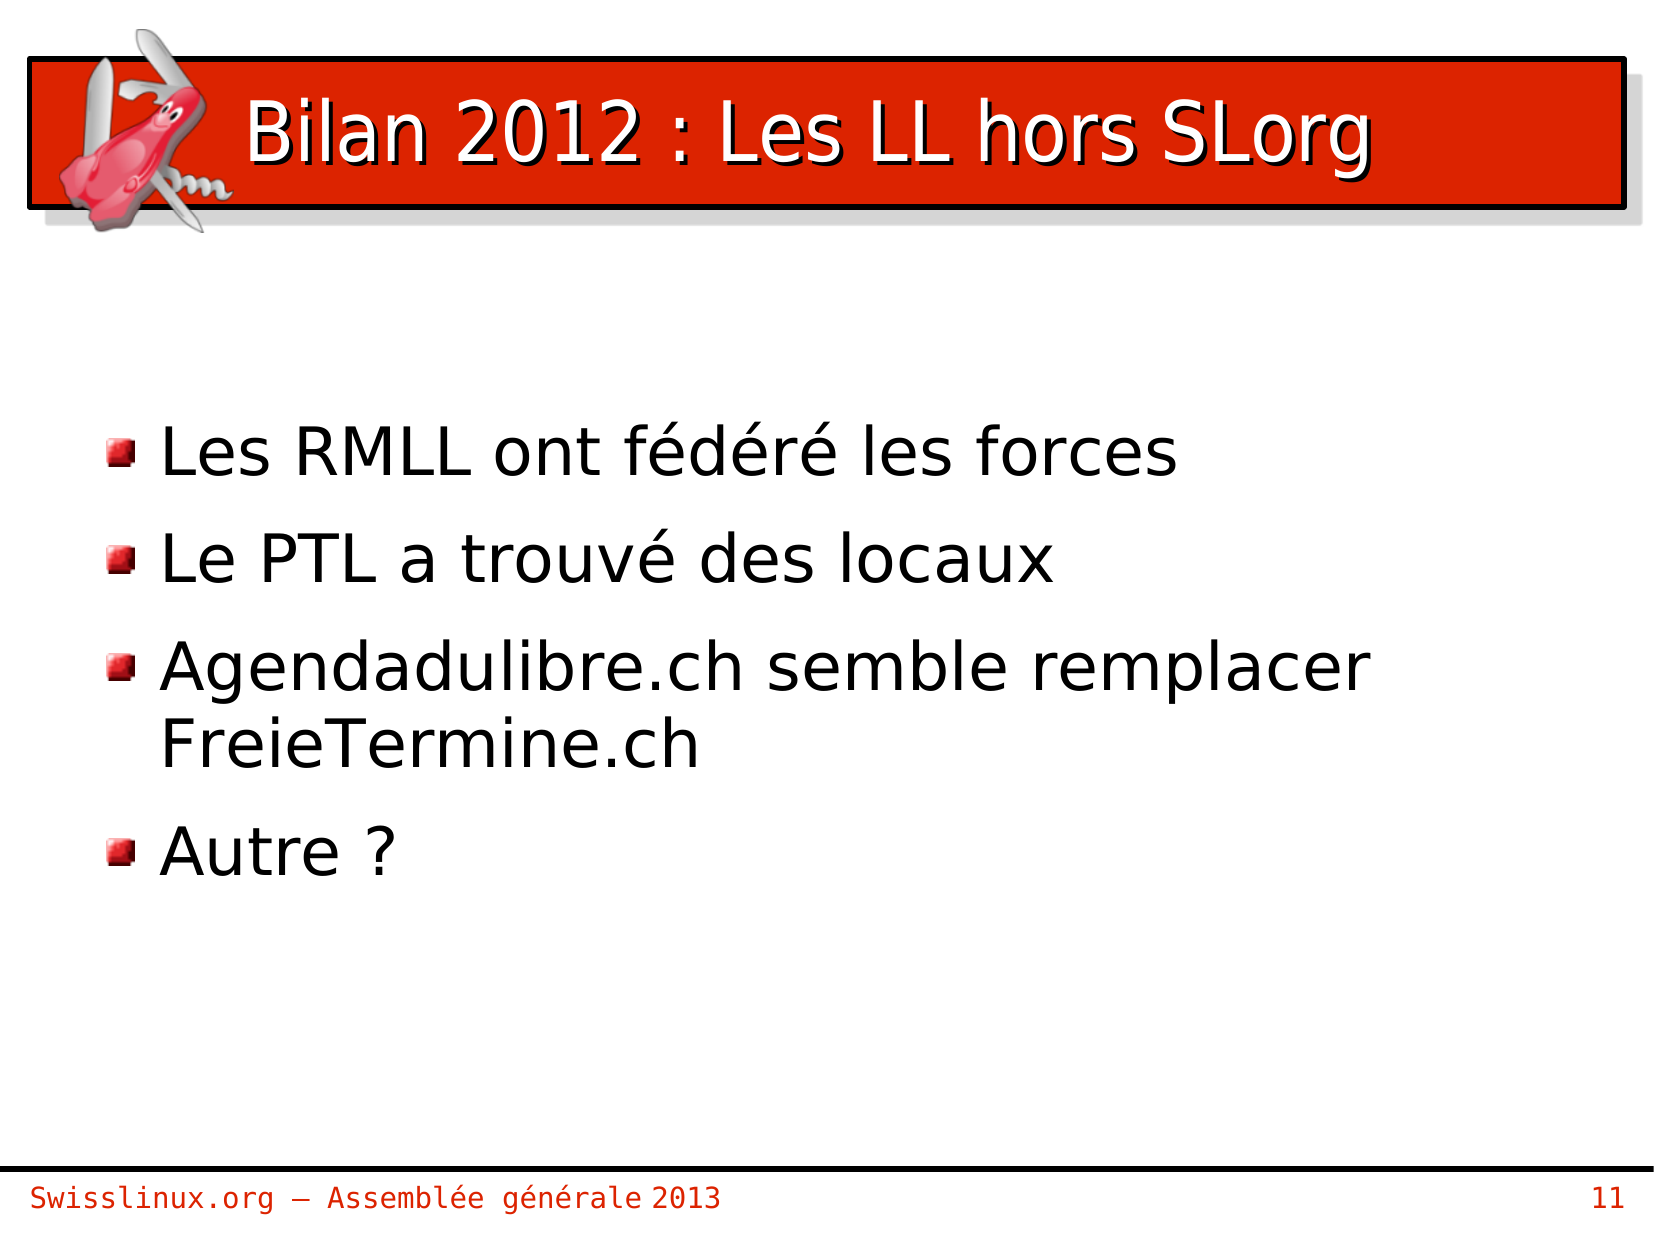

# Bilan 2012 : Les LL hors SLorg
Les RMLL ont fédéré les forces
Le PTL a trouvé des locaux
Agendadulibre.ch semble remplacer FreieTermine.ch
Autre ?
25 Janvier 2013
11